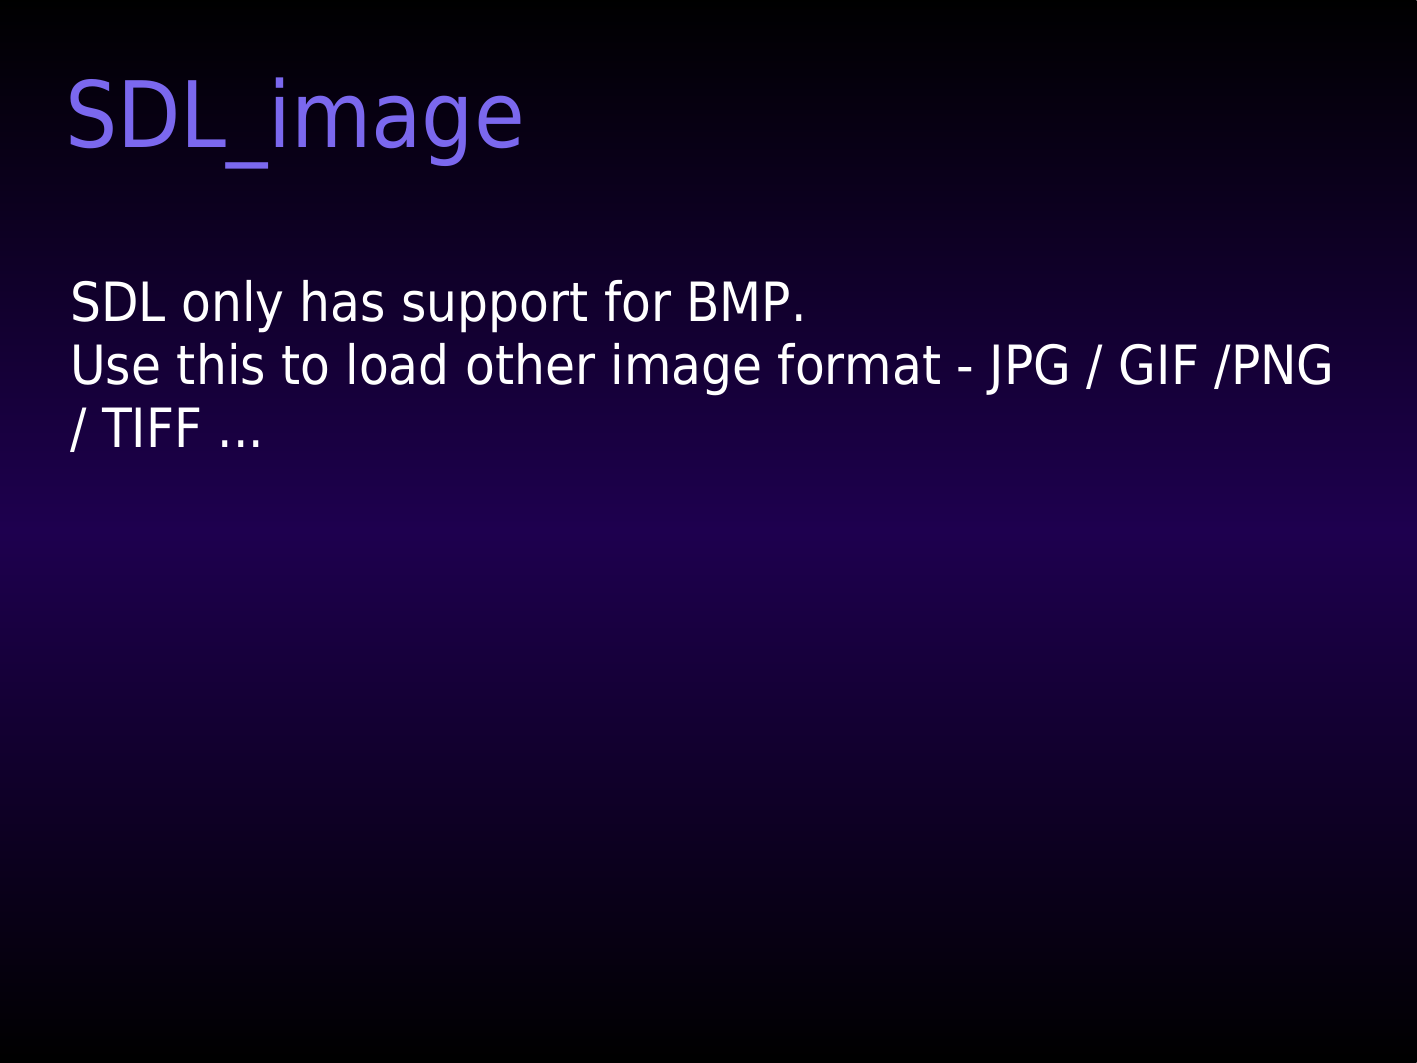

SDL_image
SDL only has support for BMP.
Use this to load other image format - JPG / GIF /PNG / TIFF ...